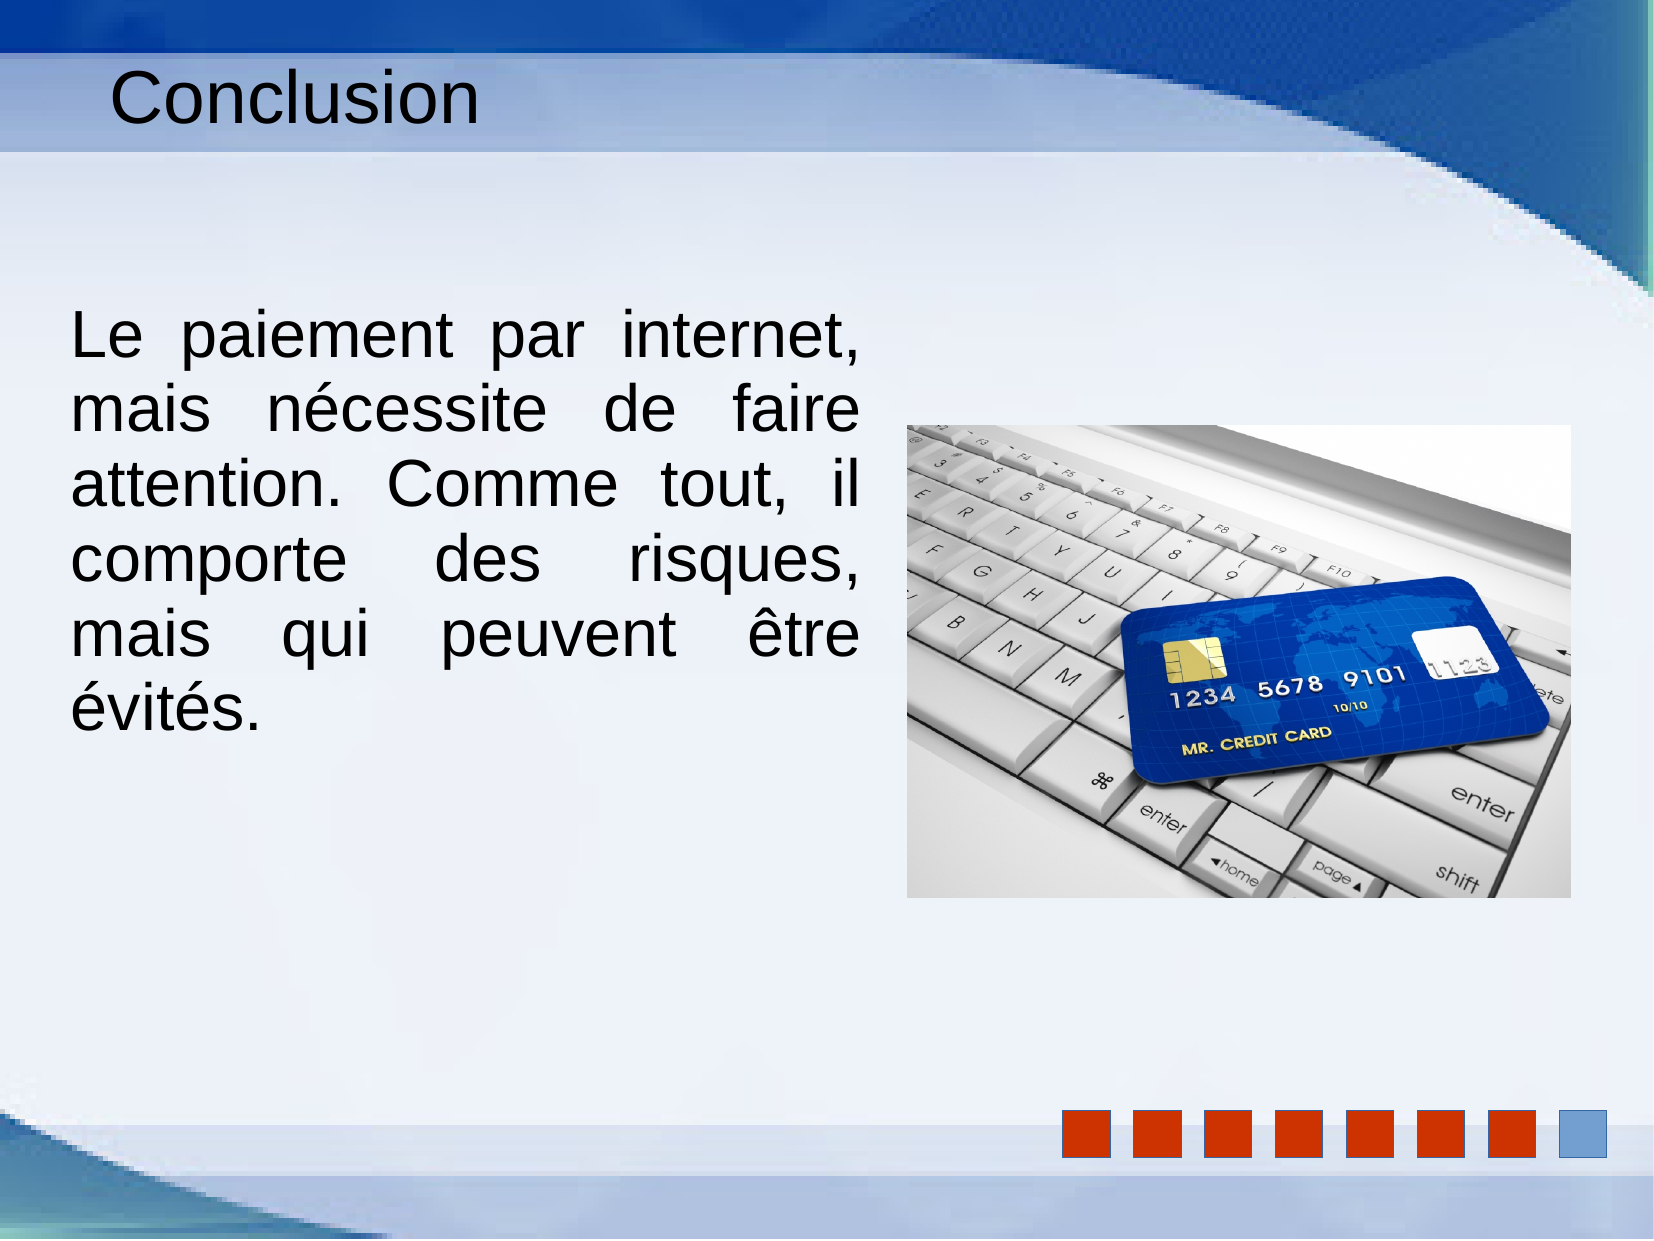

# Conclusion
Le paiement par internet, mais nécessite de faire attention. Comme tout, il comporte des risques, mais qui peuvent être évités.
Diapositive 2